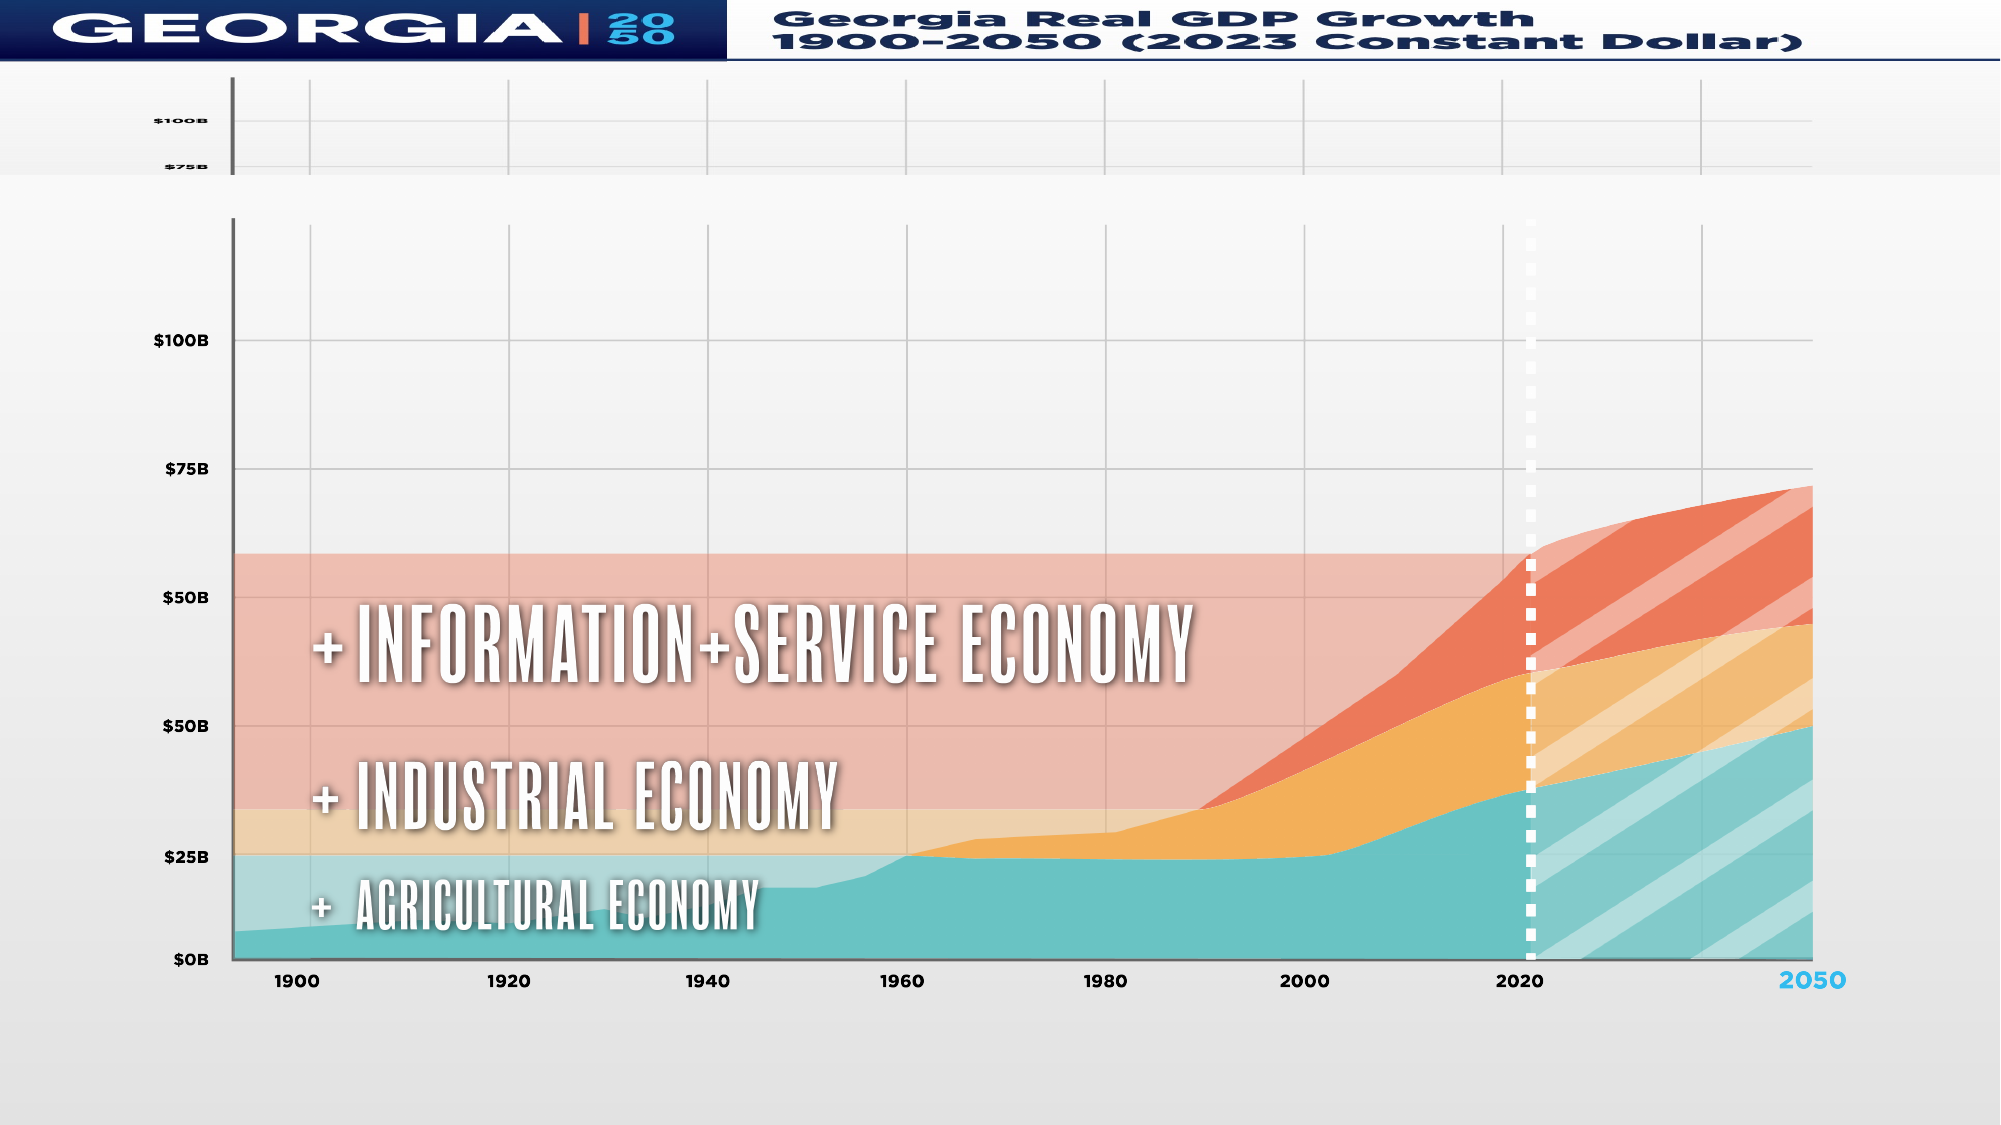

Georgia Real GDP Growth
1900-2050 (2023 Constant Dollar)